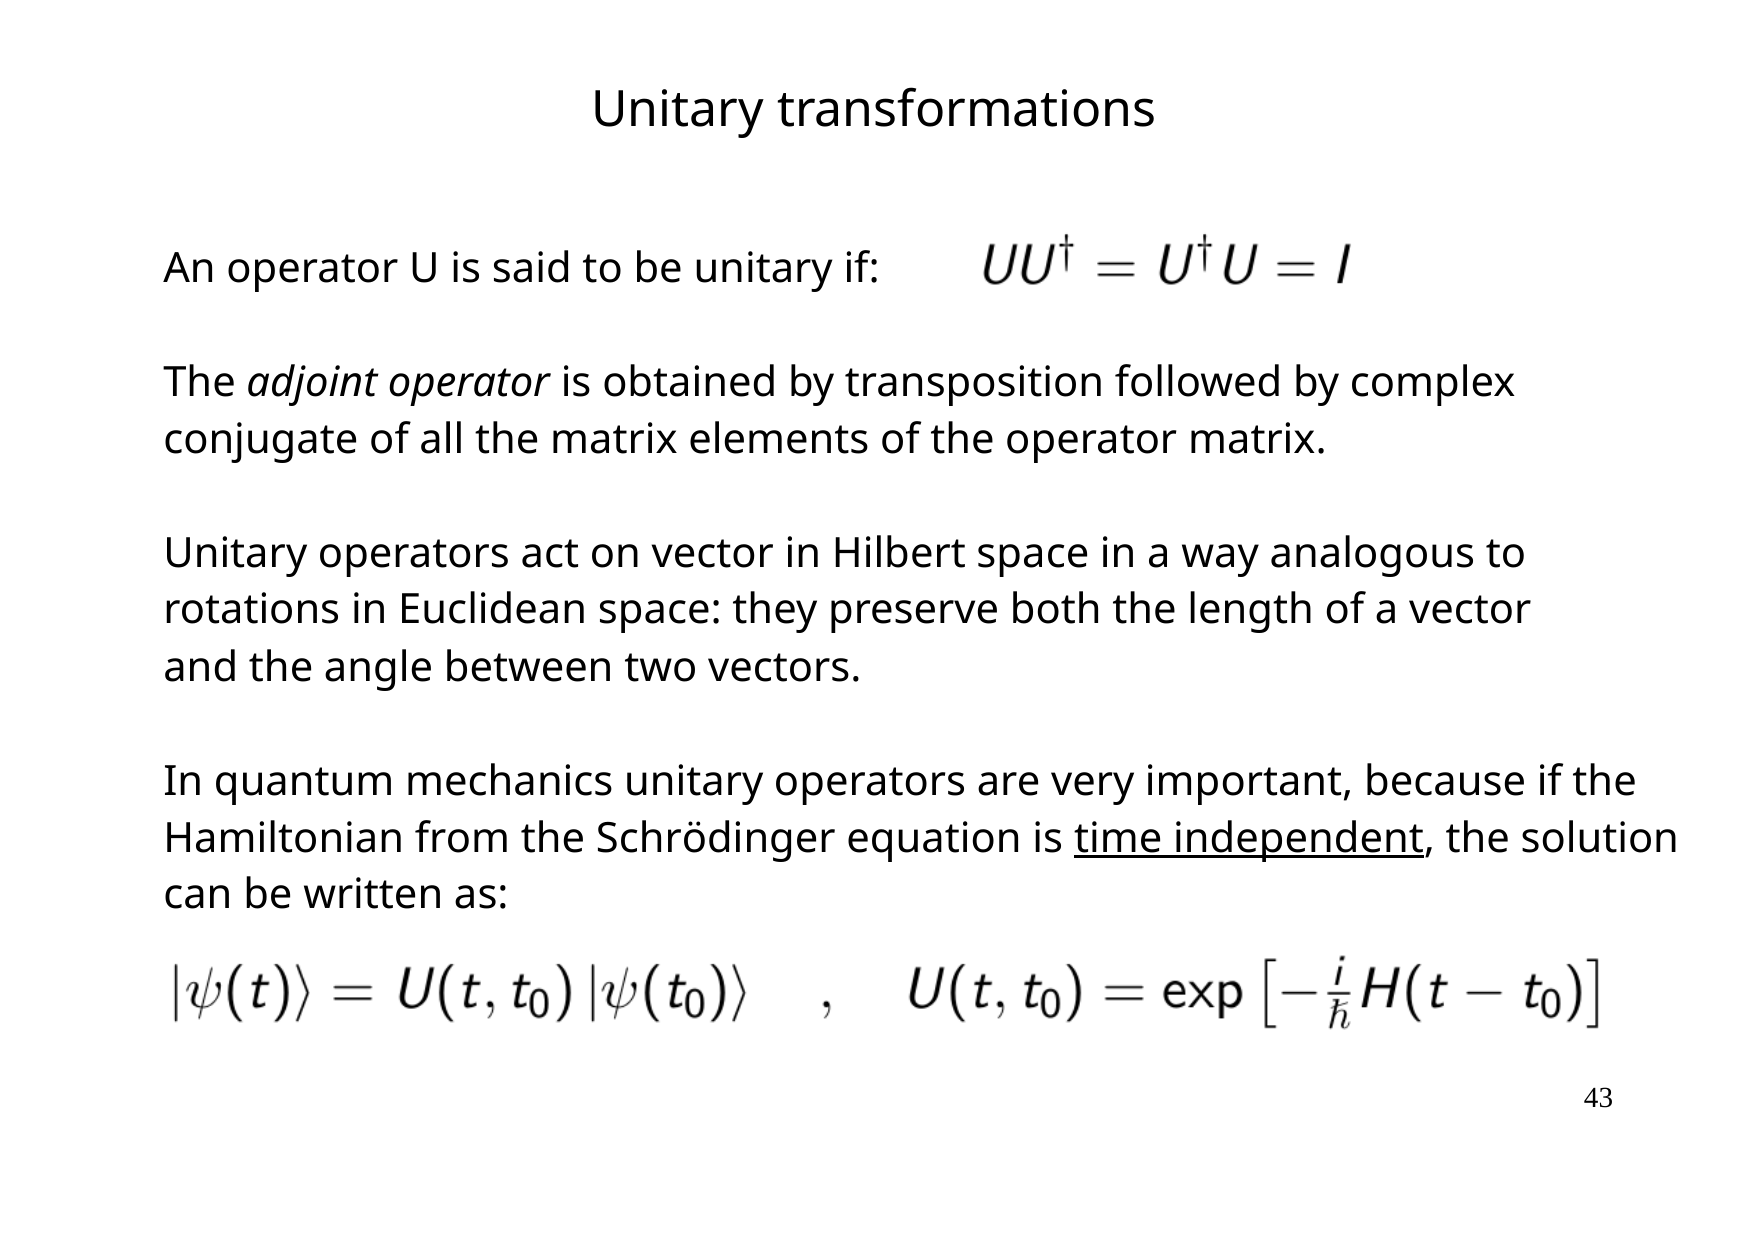

Unitary transformations
An operator U is said to be unitary if:
The adjoint operator is obtained by transposition followed by complex
conjugate of all the matrix elements of the operator matrix.
Unitary operators act on vector in Hilbert space in a way analogous to
rotations in Euclidean space: they preserve both the length of a vector
and the angle between two vectors.
In quantum mechanics unitary operators are very important, because if the
Hamiltonian from the Schrödinger equation is time independent, the solution
can be written as:
43